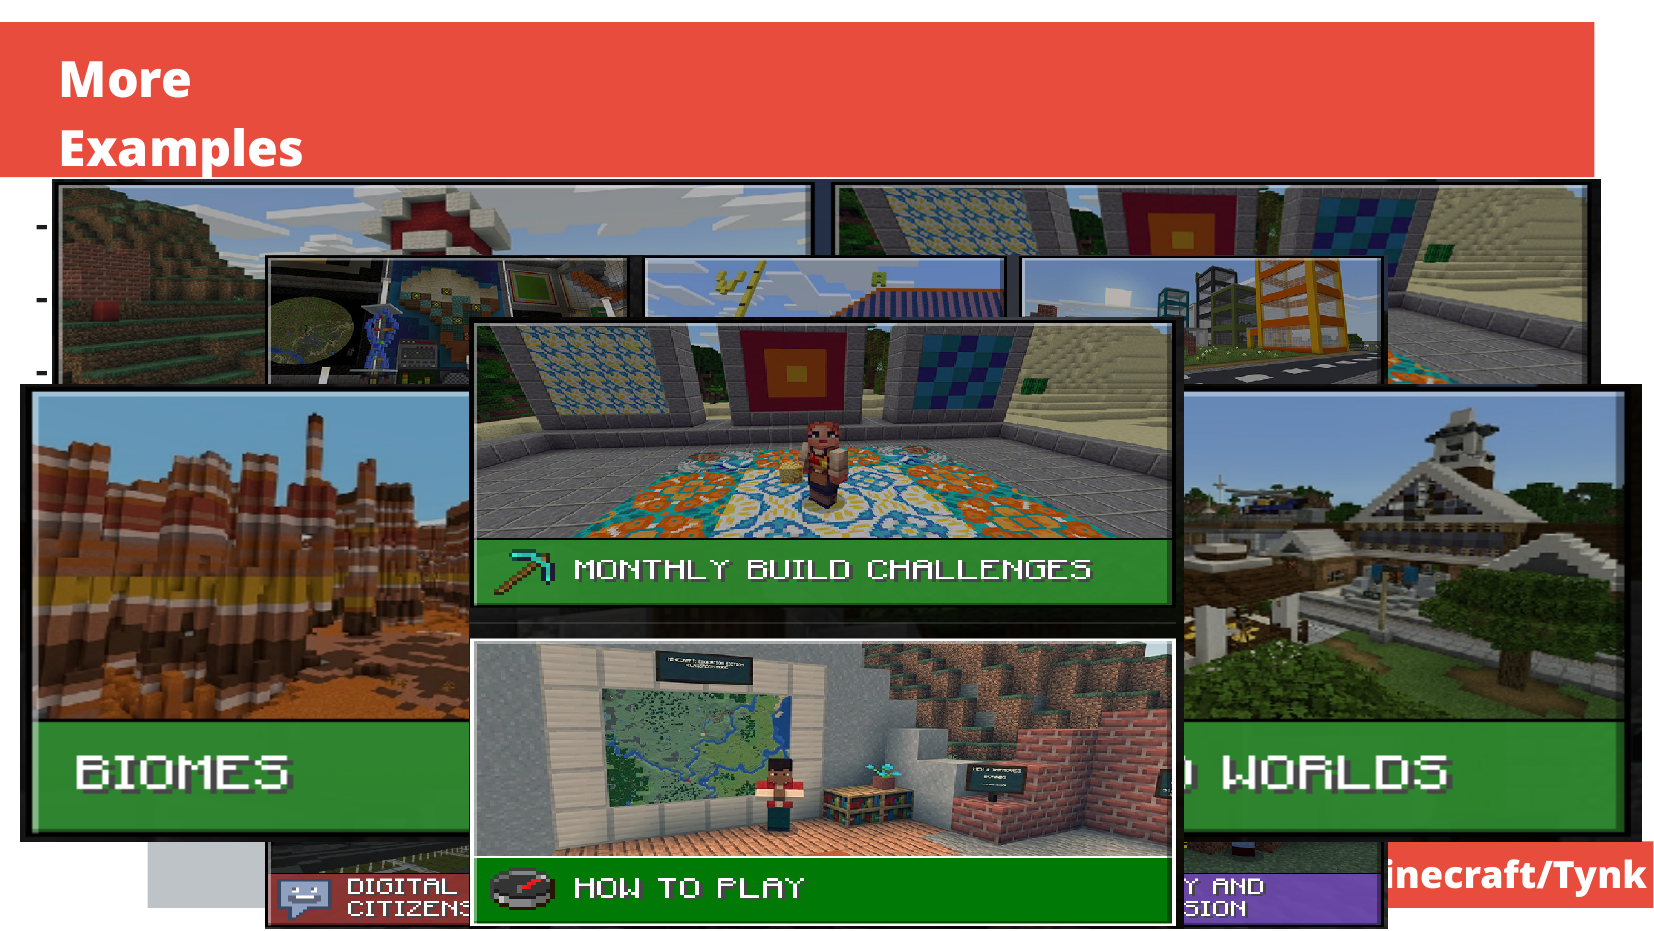

# More Examples
- Lessons on multiple interdisciplinary fields
- Worlds: environments/biomes or interesting places
- Challenges
- Tutorials
2023-24 Minecraft/Tynker